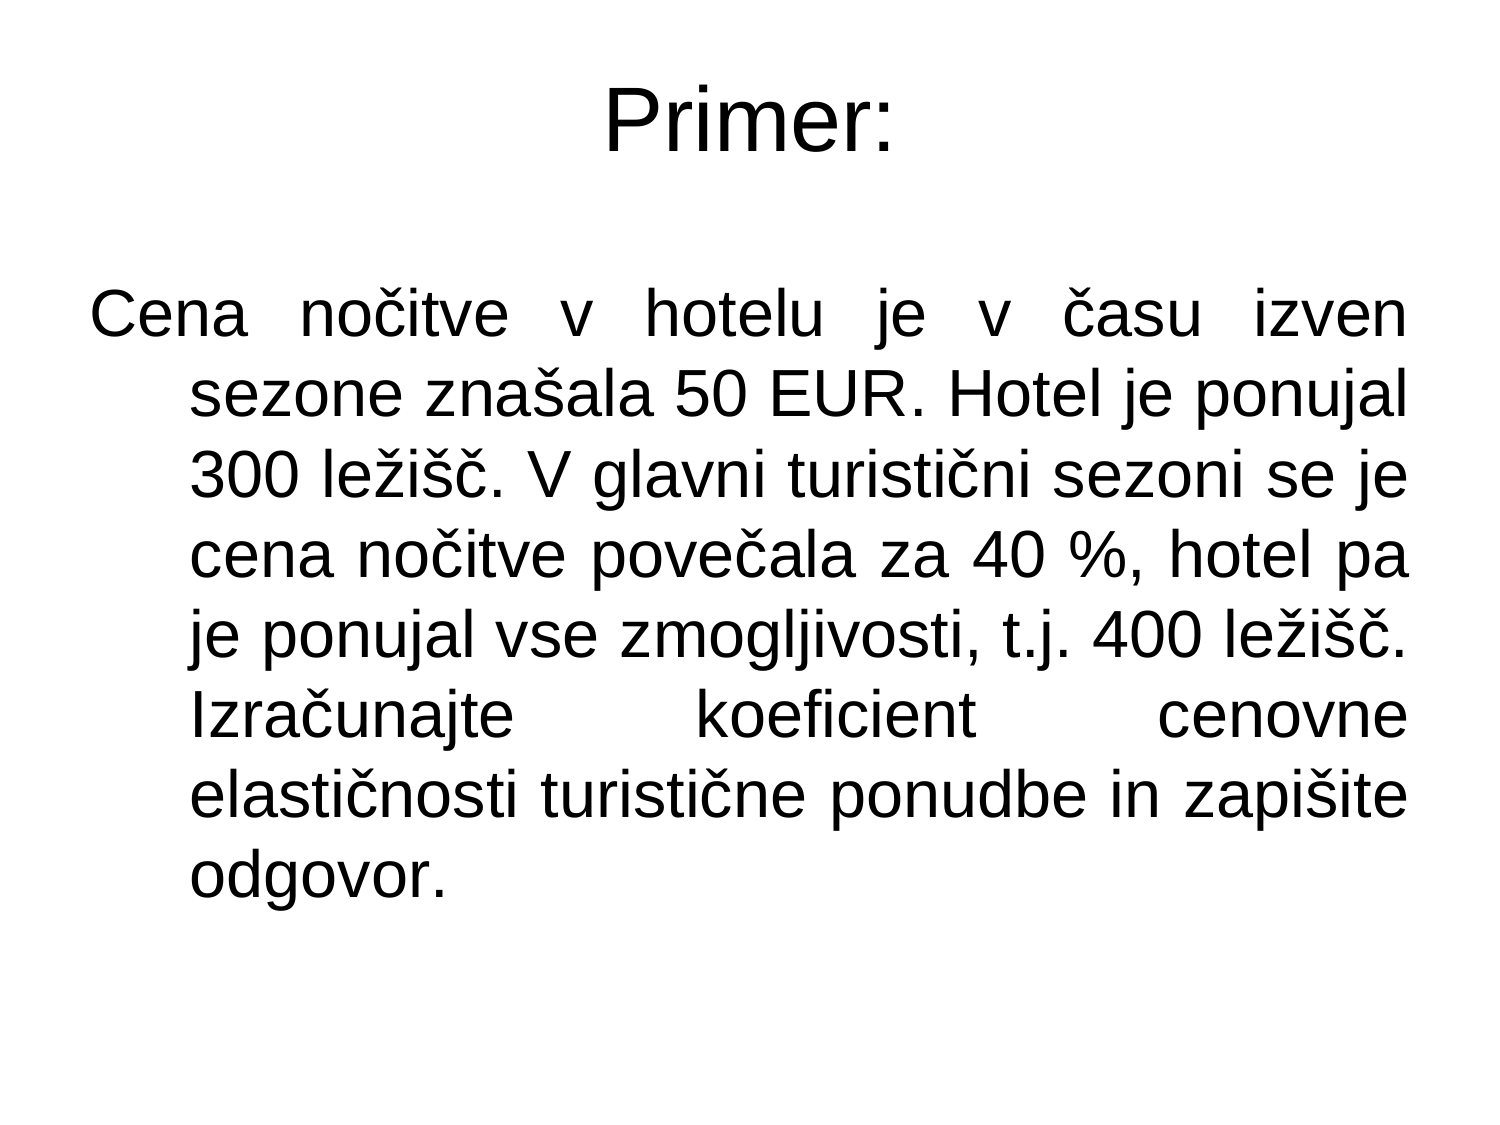

# Primer:
Cena nočitve v hotelu je v času izven sezone znašala 50 EUR. Hotel je ponujal 300 ležišč. V glavni turistični sezoni se je cena nočitve povečala za 40 %, hotel pa je ponujal vse zmogljivosti, t.j. 400 ležišč. Izračunajte koeficient cenovne elastičnosti turistične ponudbe in zapišite odgovor.